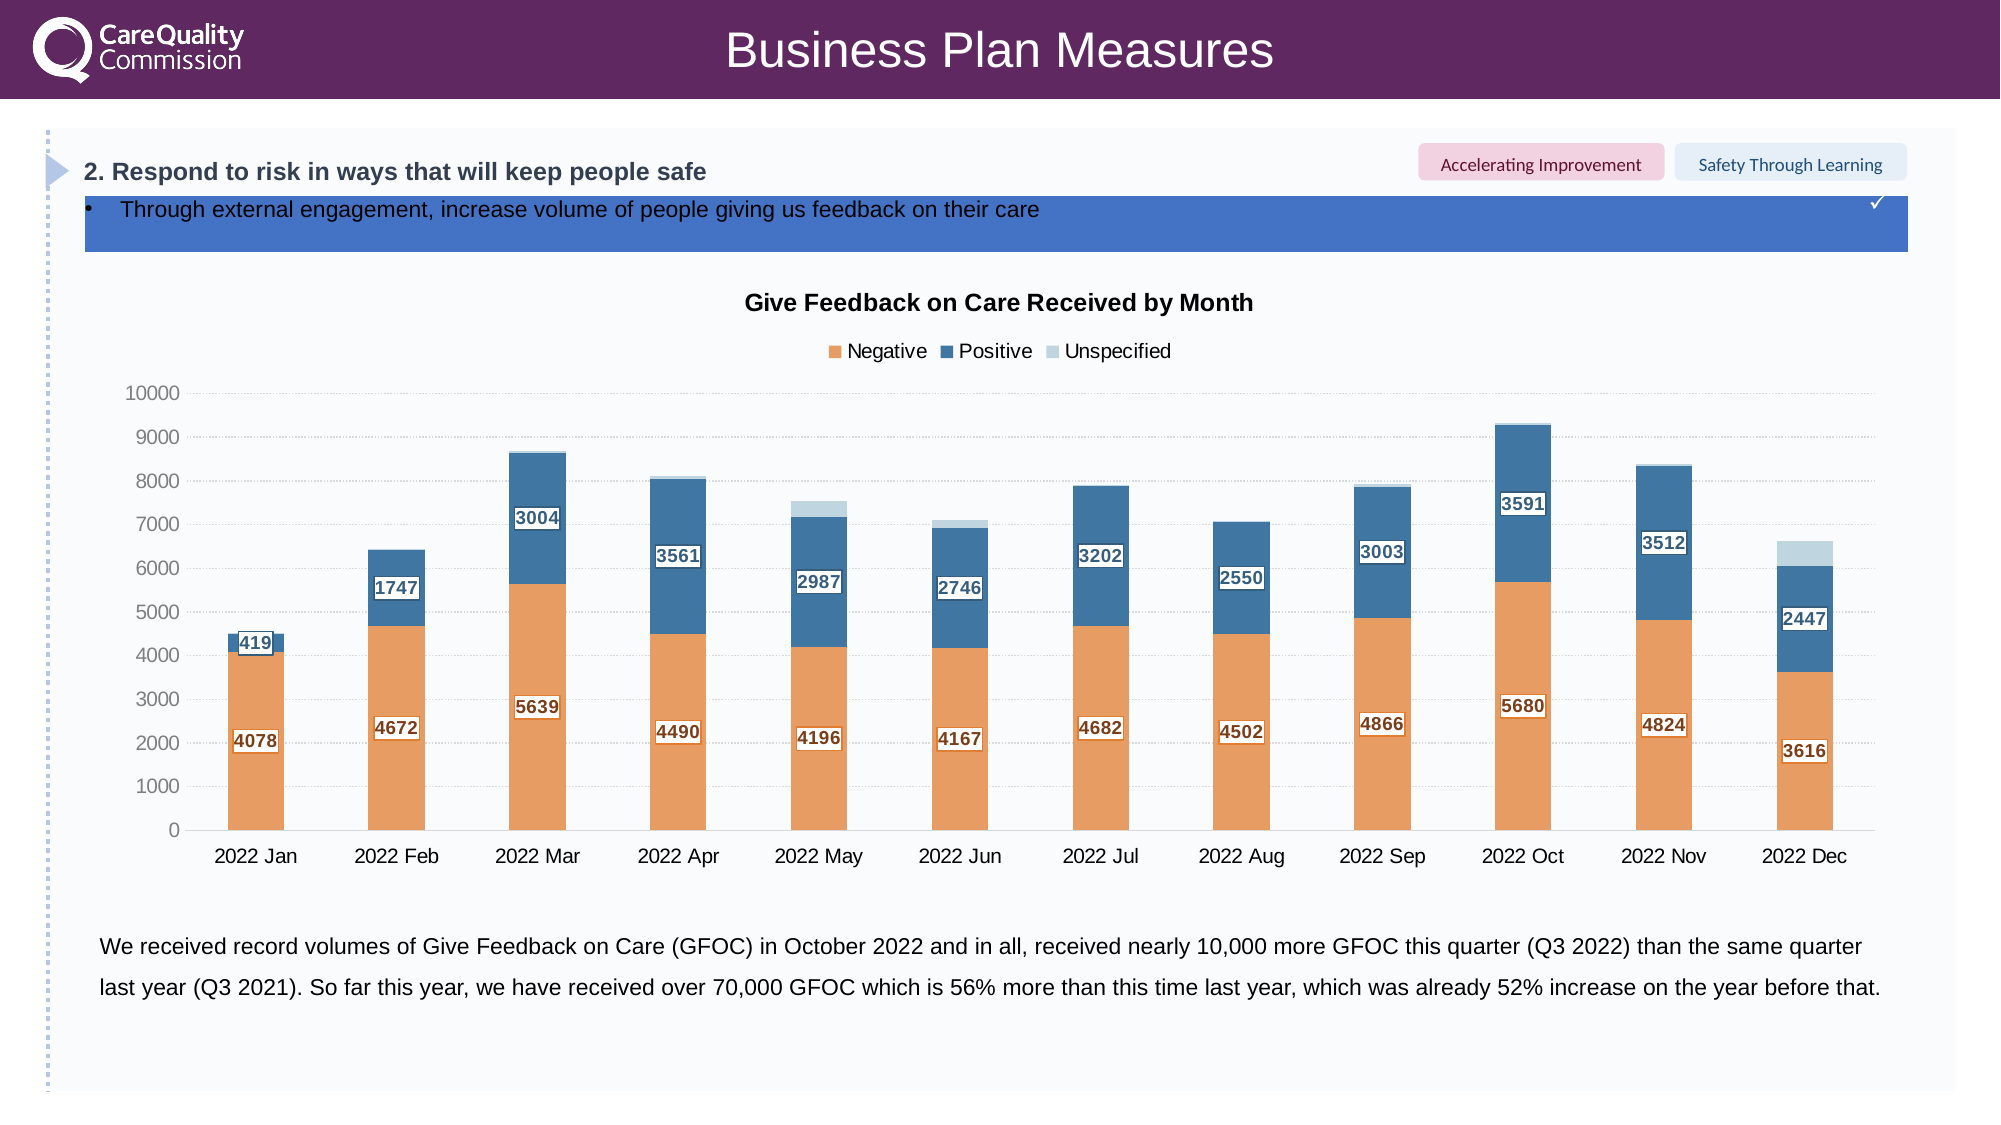

Business Plan Measures
Accelerating Improvement
Safety Through Learning
2. Respond to risk in ways that will keep people safe
| Through external engagement, increase volume of people giving us feedback on their care |  |
| --- | --- |
### Chart: Give Feedback on Care Received by Month
| Category | Negative | Positive | Unspecified |
|---|---|---|---|
| 2022 Jan | 4078.0 | 419.0 | 16.0 |
| 2022 Feb | 4672.0 | 1747.0 | 23.0 |
| 2022 Mar | 5639.0 | 3004.0 | 44.0 |
| 2022 Apr | 4490.0 | 3561.0 | 65.0 |
| 2022 May | 4196.0 | 2987.0 | 349.0 |
| 2022 Jun | 4167.0 | 2746.0 | 186.0 |
| 2022 Jul | 4682.0 | 3202.0 | 33.0 |
| 2022 Aug | 4502.0 | 2550.0 | 30.0 |
| 2022 Sep | 4866.0 | 3003.0 | 57.0 |
| 2022 Oct | 5680.0 | 3591.0 | 55.0 |
| 2022 Nov | 4824.0 | 3512.0 | 45.0 |
| 2022 Dec | 3616.0 | 2447.0 | 572.0 |We received record volumes of Give Feedback on Care (GFOC) in October 2022 and in all, received nearly 10,000 more GFOC this quarter (Q3 2022) than the same quarter last year (Q3 2021). So far this year, we have received over 70,000 GFOC which is 56% more than this time last year, which was already 52% increase on the year before that.